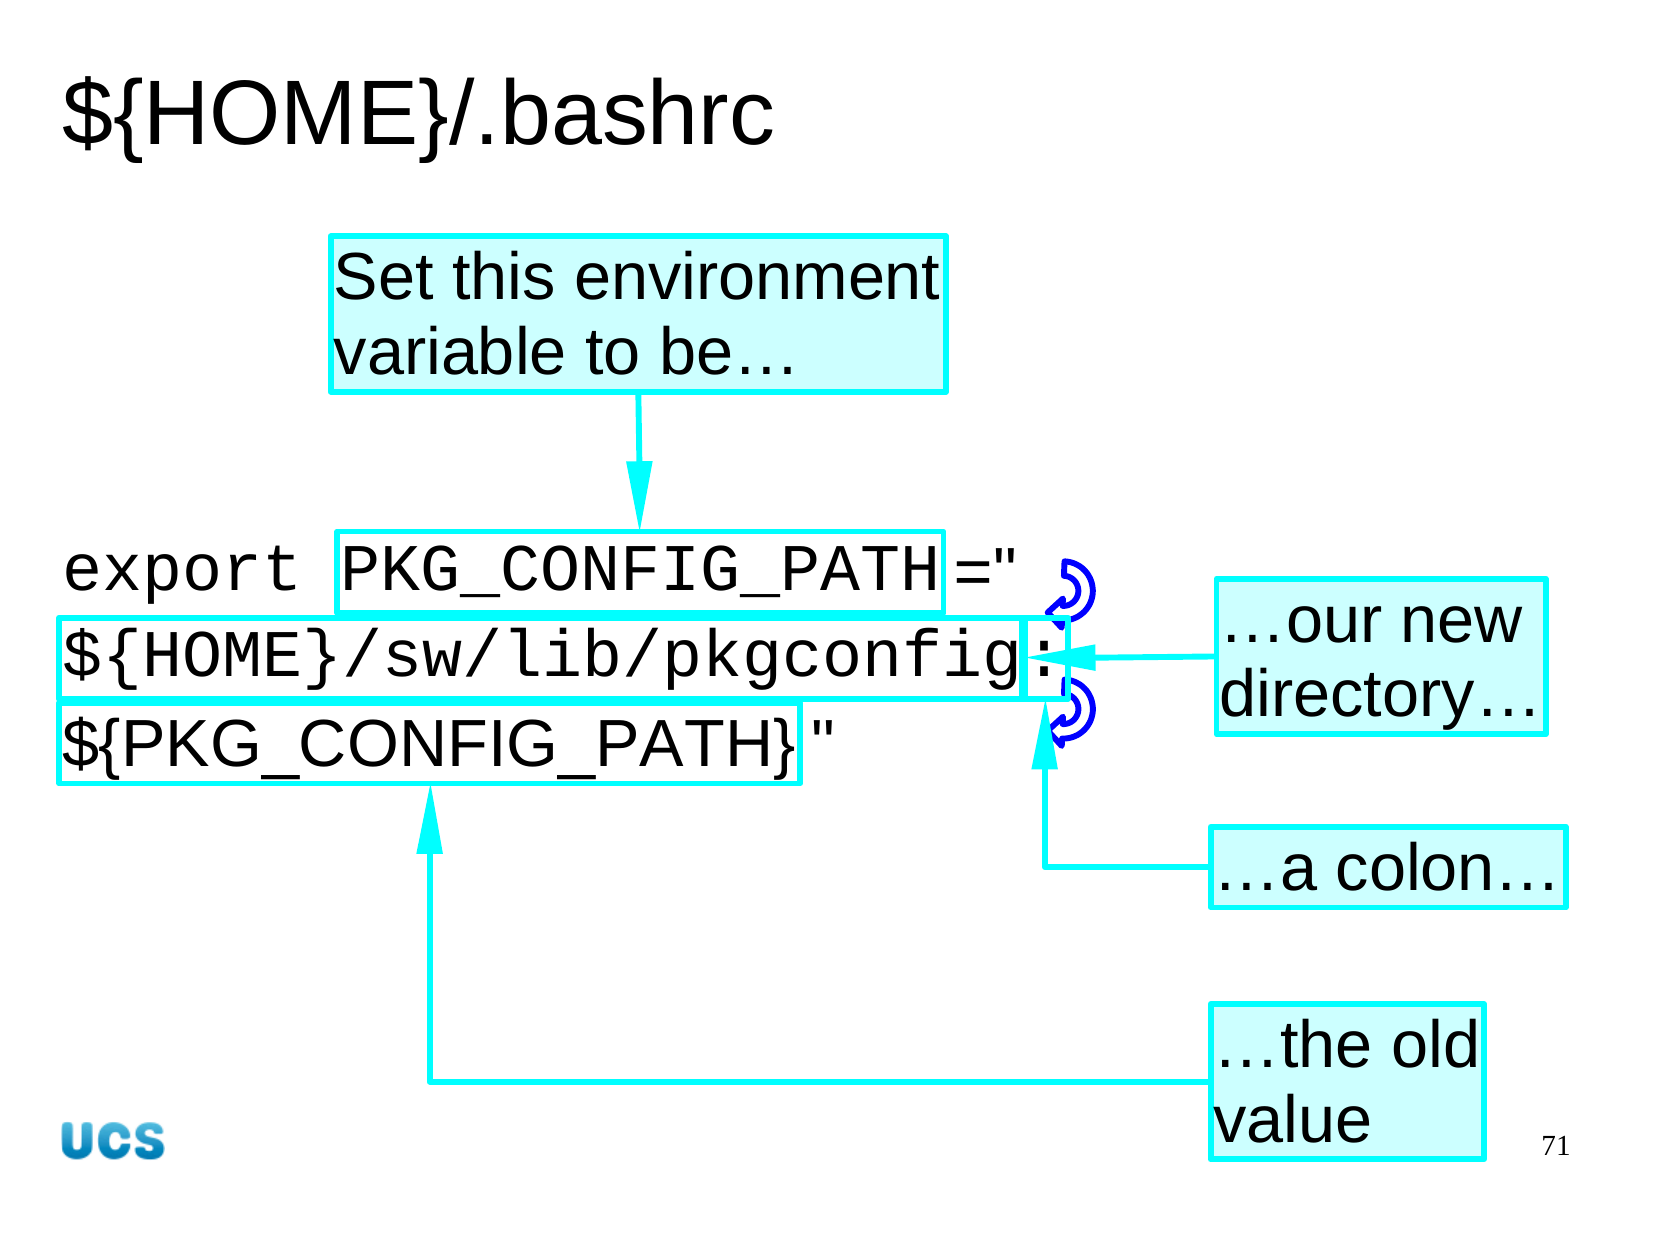

${HOME}/.bashrc
Set this environment
variable to be…
export
PKG_CONFIG_PATH
="
…our new
directory…
${HOME}/sw/lib/pkgconfig
:
${PKG_CONFIG_PATH}
"
…a colon…
…the old
value
71